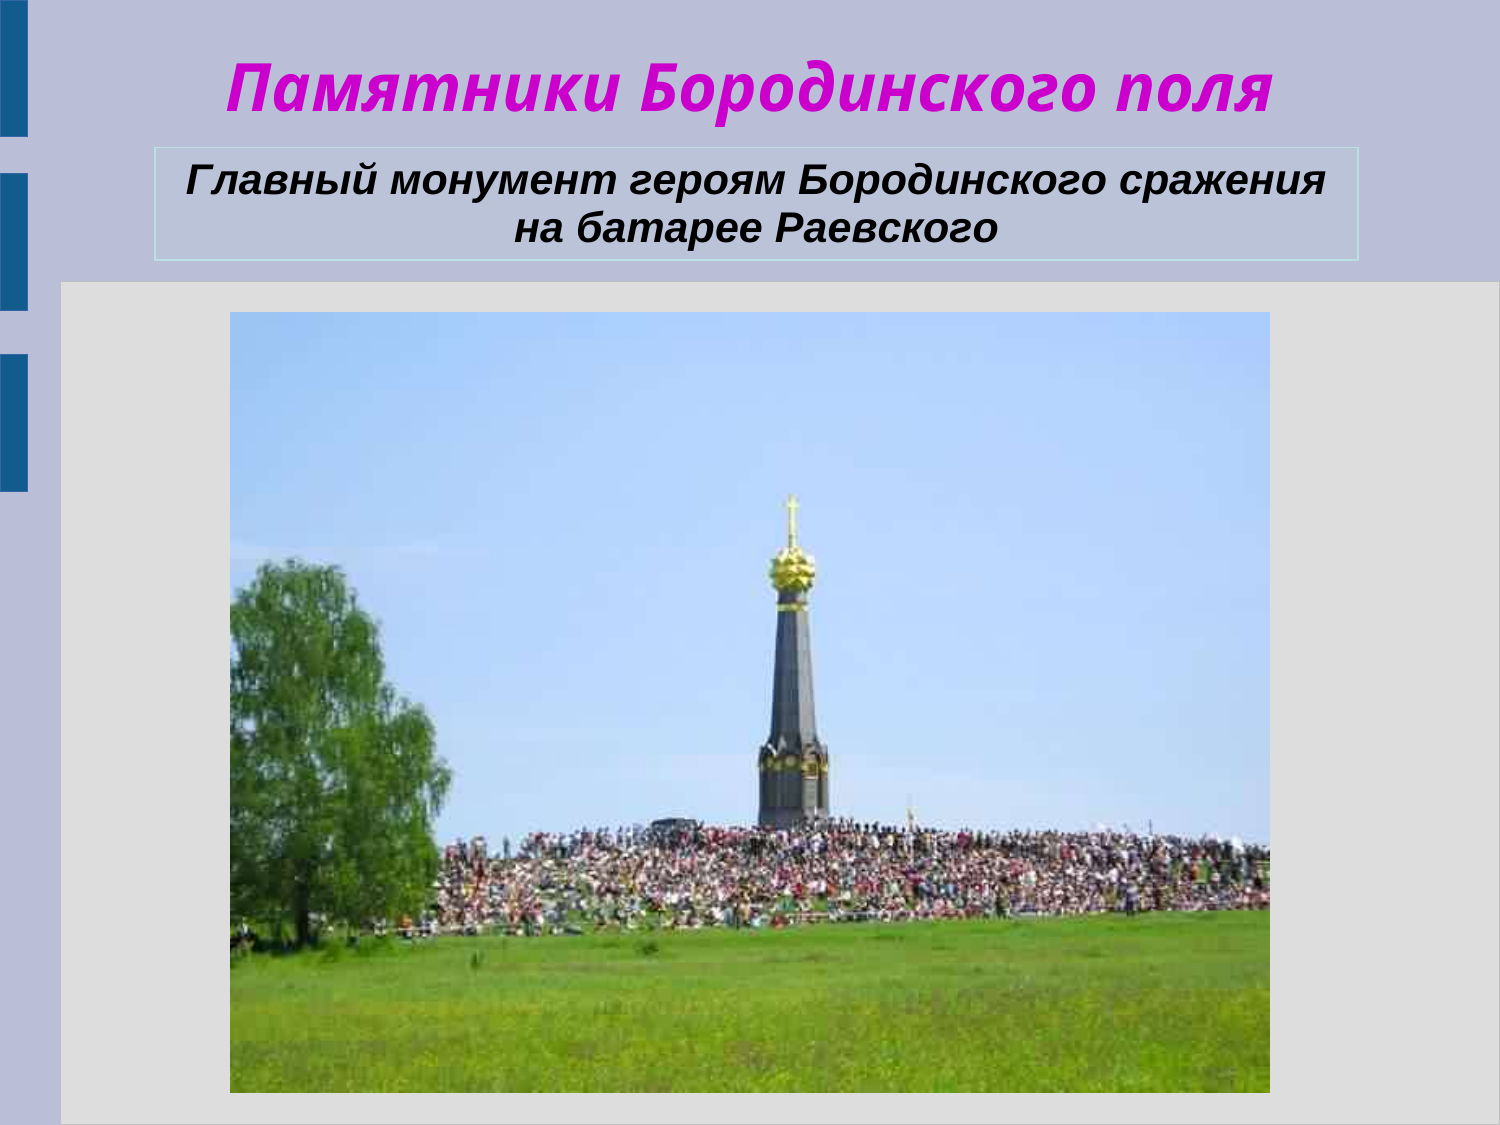

# Памятники Бородинского поля
Главный монумент героям Бородинского сражения на батарее Раевского